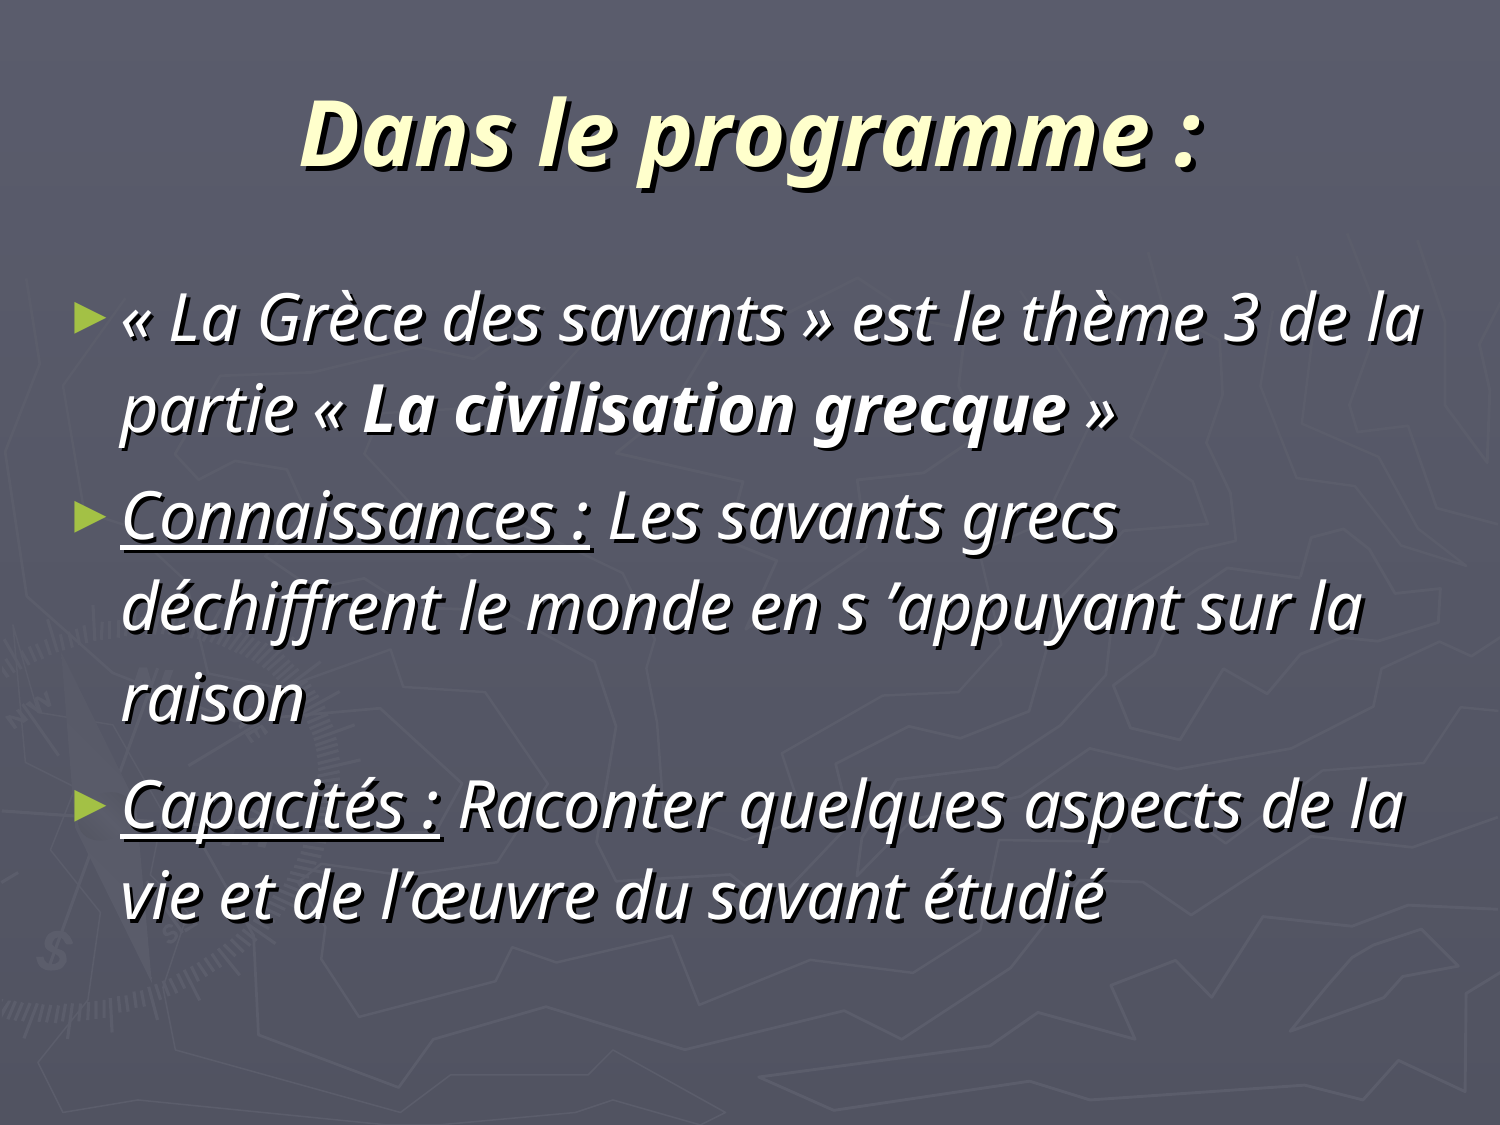

# Dans le programme :
« La Grèce des savants » est le thème 3 de la partie « La civilisation grecque »
Connaissances : Les savants grecs déchiffrent le monde en s ’appuyant sur la raison
Capacités : Raconter quelques aspects de la vie et de l’œuvre du savant étudié